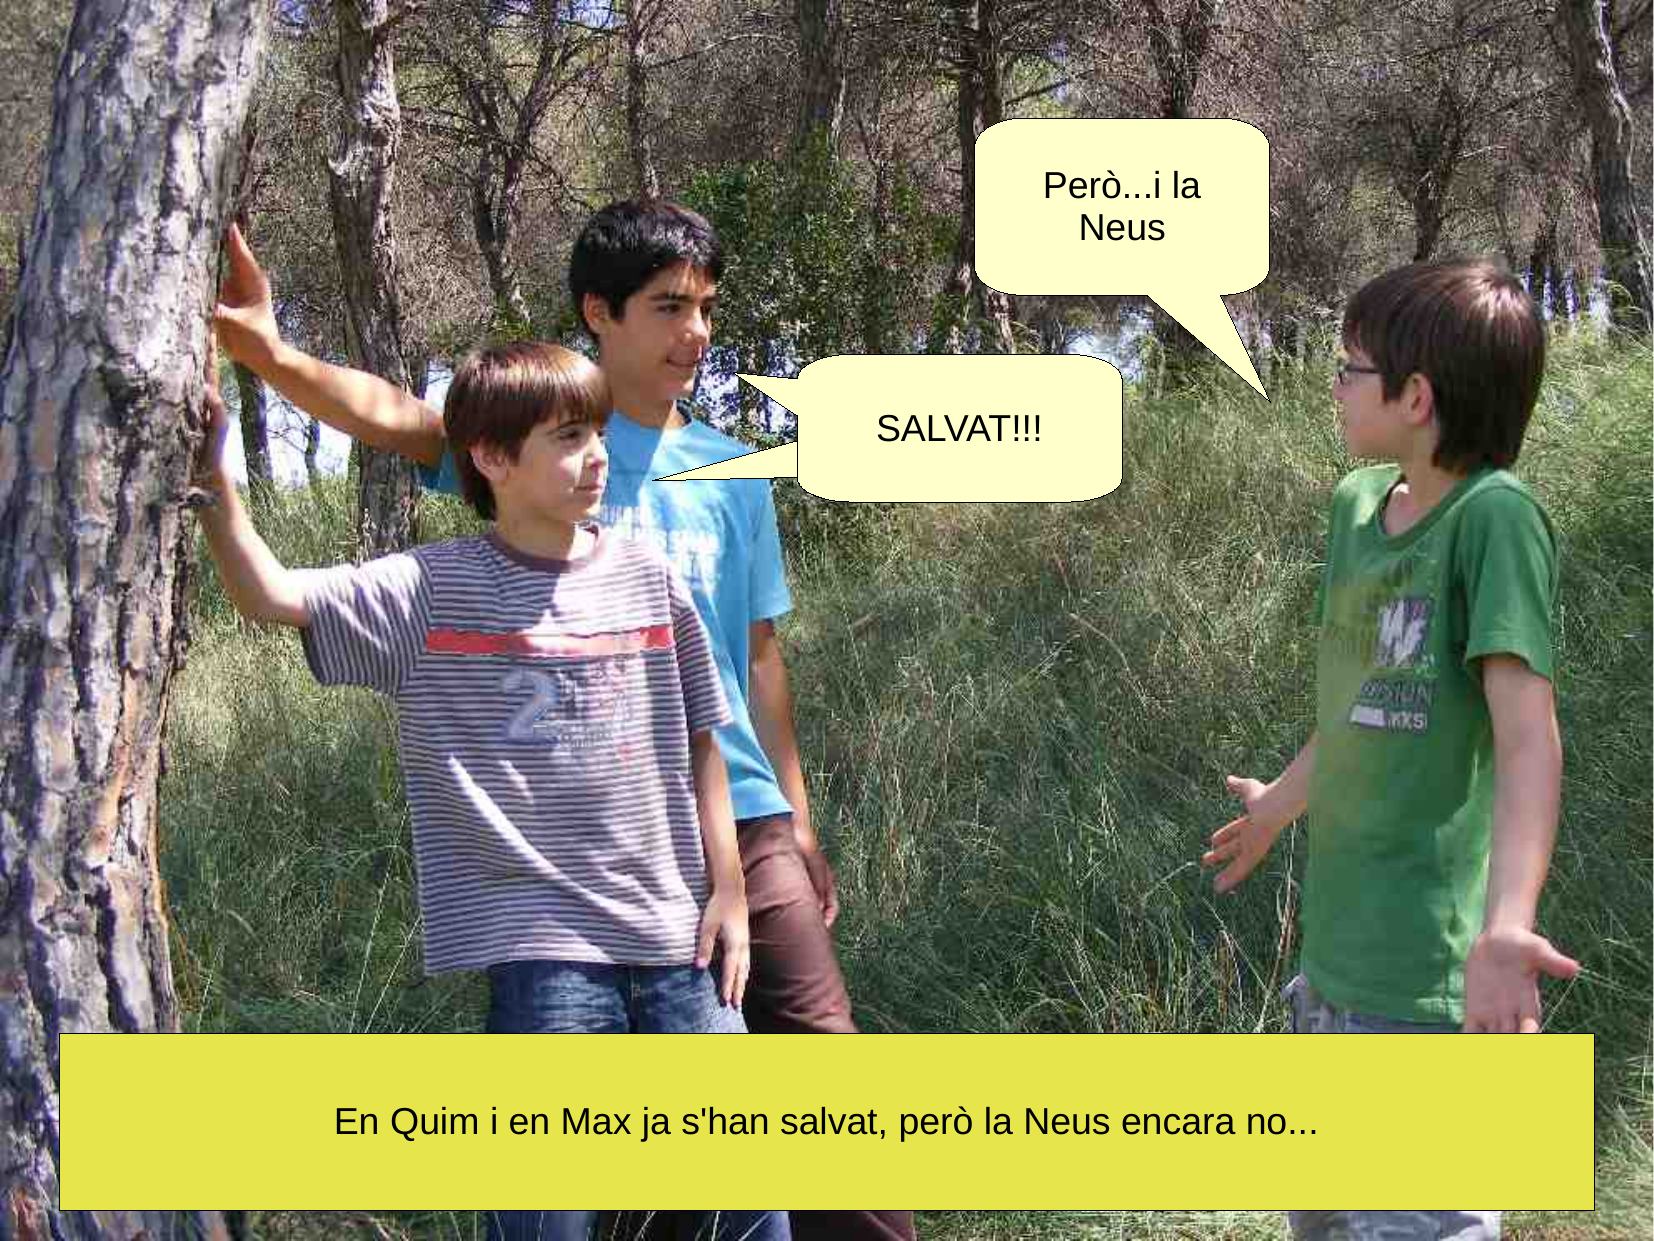

Però...i la Neus
SALVAT!!!
En Quim i en Max ja s'han salvat, però la Neus encara no...